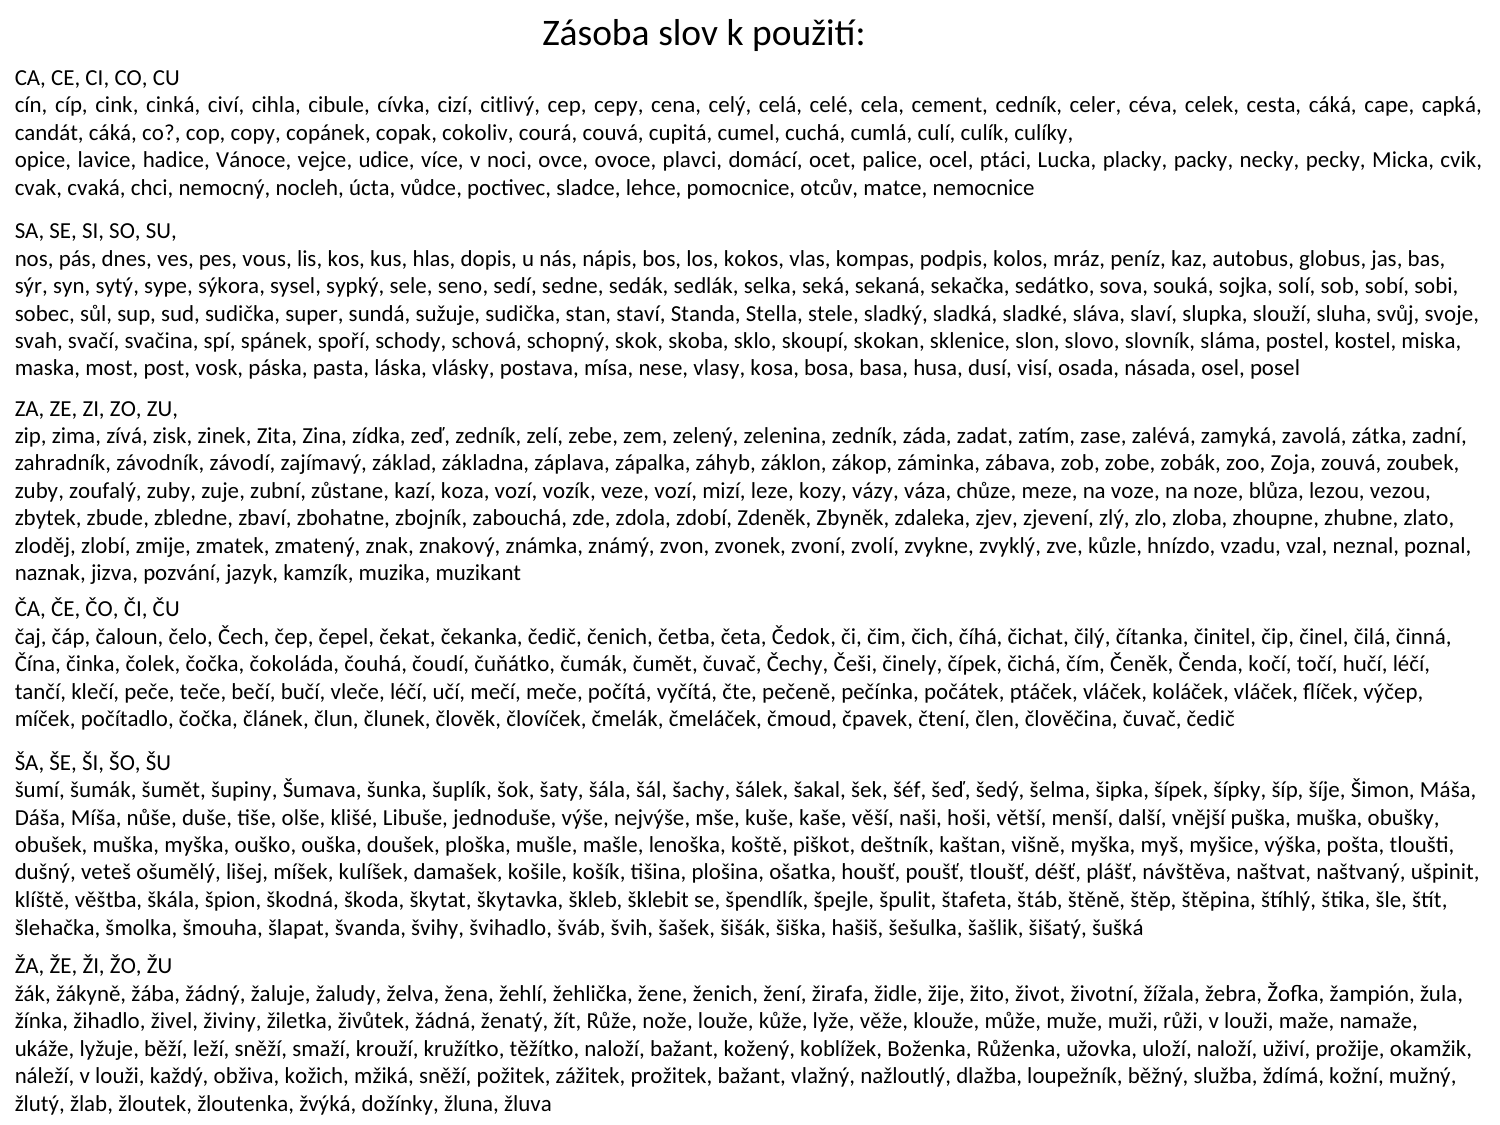

Zásoba slov k použití:
CA, CE, CI, CO, CU
cín, cíp, cink, cinká, civí, cihla, cibule, cívka, cizí, citlivý, cep, cepy, cena, celý, celá, celé, cela, cement, cedník, celer, céva, celek, cesta, cáká, cape, capká, candát, cáká, co?, cop, copy, copánek, copak, cokoliv, courá, couvá, cupitá, cumel, cuchá, cumlá, culí, culík, culíky,
opice, lavice, hadice, Vánoce, vejce, udice, více, v noci, ovce, ovoce, plavci, domácí, ocet, palice, ocel, ptáci, Lucka, placky, packy, necky, pecky, Micka, cvik, cvak, cvaká, chci, nemocný, nocleh, úcta, vůdce, poctivec, sladce, lehce, pomocnice, otcův, matce, nemocnice
SA, SE, SI, SO, SU,
nos, pás, dnes, ves, pes, vous, lis, kos, kus, hlas, dopis, u nás, nápis, bos, los, kokos, vlas, kompas, podpis, kolos, mráz, peníz, kaz, autobus, globus, jas, bas, sýr, syn, sytý, sype, sýkora, sysel, sypký, sele, seno, sedí, sedne, sedák, sedlák, selka, seká, sekaná, sekačka, sedátko, sova, souká, sojka, solí, sob, sobí, sobi, sobec, sůl, sup, sud, sudička, super, sundá, sužuje, sudička, stan, staví, Standa, Stella, stele, sladký, sladká, sladké, sláva, slaví, slupka, slouží, sluha, svůj, svoje, svah, svačí, svačina, spí, spánek, spoří, schody, schová, schopný, skok, skoba, sklo, skoupí, skokan, sklenice, slon, slovo, slovník, sláma, postel, kostel, miska, maska, most, post, vosk, páska, pasta, láska, vlásky, postava, mísa, nese, vlasy, kosa, bosa, basa, husa, dusí, visí, osada, násada, osel, posel
ZA, ZE, ZI, ZO, ZU,
zip, zima, zívá, zisk, zinek, Zita, Zina, zídka, zeď, zedník, zelí, zebe, zem, zelený, zelenina, zedník, záda, zadat, zatím, zase, zalévá, zamyká, zavolá, zátka, zadní, zahradník, závodník, závodí, zajímavý, základ, základna, záplava, zápalka, záhyb, záklon, zákop, záminka, zábava, zob, zobe, zobák, zoo, Zoja, zouvá, zoubek, zuby, zoufalý, zuby, zuje, zubní, zůstane, kazí, koza, vozí, vozík, veze, vozí, mizí, leze, kozy, vázy, váza, chůze, meze, na voze, na noze, blůza, lezou, vezou, zbytek, zbude, zbledne, zbaví, zbohatne, zbojník, zabouchá, zde, zdola, zdobí, Zdeněk, Zbyněk, zdaleka, zjev, zjevení, zlý, zlo, zloba, zhoupne, zhubne, zlato, zloděj, zlobí, zmije, zmatek, zmatený, znak, znakový, známka, známý, zvon, zvonek, zvoní, zvolí, zvykne, zvyklý, zve, kůzle, hnízdo, vzadu, vzal, neznal, poznal, naznak, jizva, pozvání, jazyk, kamzík, muzika, muzikant
ČA, ČE, ČO, ČI, ČU
čaj, čáp, čaloun, čelo, Čech, čep, čepel, čekat, čekanka, čedič, čenich, četba, četa, Čedok, či, čim, čich, číhá, čichat, čilý, čítanka, činitel, čip, činel, čilá, činná, Čína, činka, čolek, čočka, čokoláda, čouhá, čoudí, čuňátko, čumák, čumět, čuvač, Čechy, Češi, činely, čípek, čichá, čím, Čeněk, Čenda, kočí, točí, hučí, léčí, tančí, klečí, peče, teče, bečí, bučí, vleče, léčí, učí, mečí, meče, počítá, vyčítá, čte, pečeně, pečínka, počátek, ptáček, vláček, koláček, vláček, flíček, výčep, míček, počítadlo, čočka, článek, člun, člunek, člověk, človíček, čmelák, čmeláček, čmoud, čpavek, čtení, člen, člověčina, čuvač, čedič
ŠA, ŠE, ŠI, ŠO, ŠU
šumí, šumák, šumět, šupiny, Šumava, šunka, šuplík, šok, šaty, šála, šál, šachy, šálek, šakal, šek, šéf, šeď, šedý, šelma, šipka, šípek, šípky, šíp, šíje, Šimon, Máša, Dáša, Míša, nůše, duše, tiše, olše, klišé, Libuše, jednoduše, výše, nejvýše, mše, kuše, kaše, věší, naši, hoši, větší, menší, další, vnější puška, muška, obušky, obušek, muška, myška, ouško, ouška, doušek, ploška, mušle, mašle, lenoška, koště, piškot, deštník, kaštan, višně, myška, myš, myšice, výška, pošta, tloušti, dušný, veteš ošumělý, lišej, míšek, kulíšek, damašek, košile, košík, tišina, plošina, ošatka, houšť, poušť, tloušť, déšť, plášť, návštěva, naštvat, naštvaný, ušpinit, klíště, věštba, škála, špion, škodná, škoda, škytat, škytavka, škleb, šklebit se, špendlík, špejle, špulit, štafeta, štáb, štěně, štěp, štěpina, štíhlý, štika, šle, štít, šlehačka, šmolka, šmouha, šlapat, švanda, švihy, švihadlo, šváb, švih, šašek, šišák, šiška, hašiš, šešulka, šašlik, šišatý, šušká
ŽA, ŽE, ŽI, ŽO, ŽU
žák, žákyně, žába, žádný, žaluje, žaludy, želva, žena, žehlí, žehlička, žene, ženich, žení, žirafa, židle, žije, žito, život, životní, žížala, žebra, Žofka, žampión, žula, žínka, žihadlo, živel, živiny, žiletka, živůtek, žádná, ženatý, žít, Růže, nože, louže, kůže, lyže, věže, klouže, může, muže, muži, růži, v louži, maže, namaže, ukáže, lyžuje, běží, leží, sněží, smaží, krouží, kružítko, těžítko, naloží, bažant, kožený, koblížek, Boženka, Růženka, užovka, uloží, naloží, uživí, prožije, okamžik, náleží, v louži, každý, obživa, kožich, mžiká, sněží, požitek, zážitek, prožitek, bažant, vlažný, nažloutlý, dlažba, loupežník, běžný, služba, ždímá, kožní, mužný, žlutý, žlab, žloutek, žloutenka, žvýká, dožínky, žluna, žluva